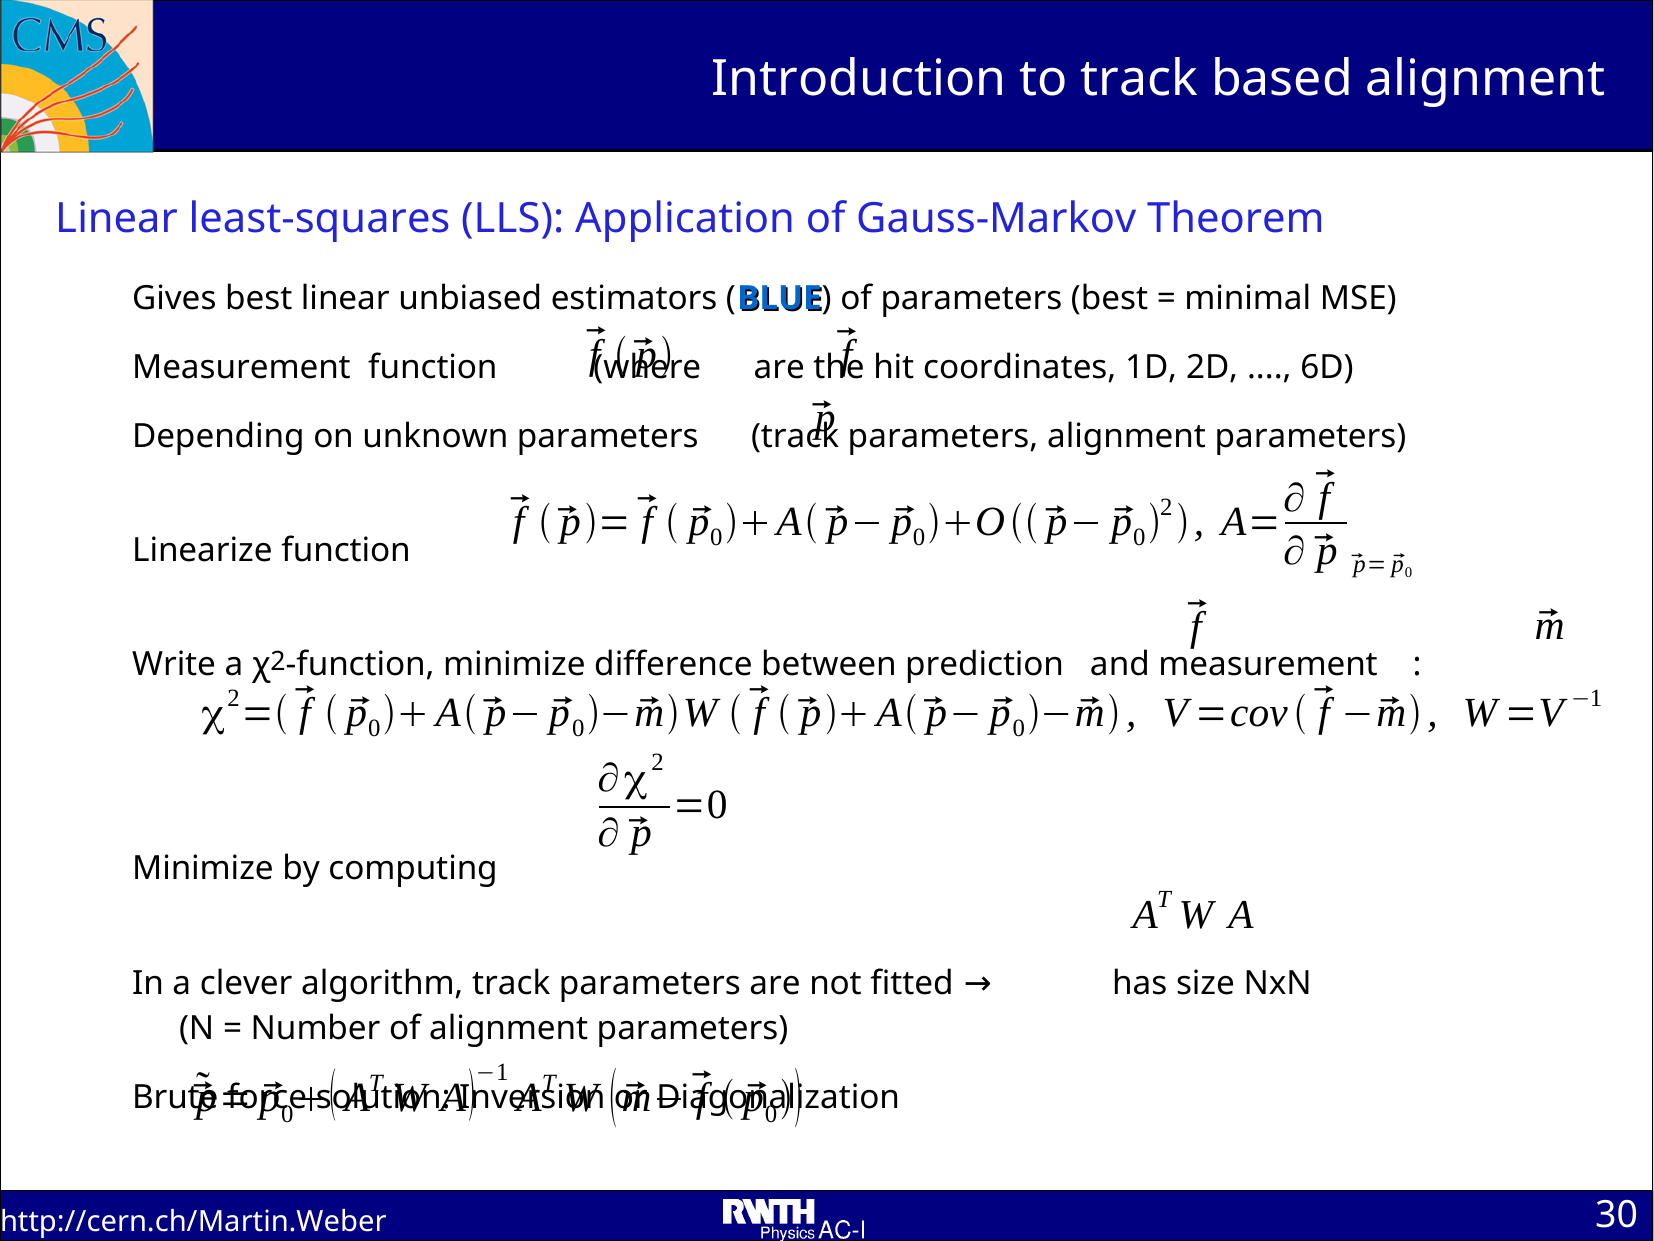

# Introduction to track based alignment
Linear least-squares (LLS): Application of Gauss-Markov Theorem
Gives best linear unbiased estimators (BLUE) of parameters (best = minimal MSE)
Measurement function (where are the hit coordinates, 1D, 2D, ...., 6D)
Depending on unknown parameters (track parameters, alignment parameters)
Linearize function
Write a χ2-function, minimize difference between prediction and measurement :
Minimize by computing
In a clever algorithm, track parameters are not fitted → has size NxN
(N = Number of alignment parameters)
Brute force solution: Inversion or Diagonalization